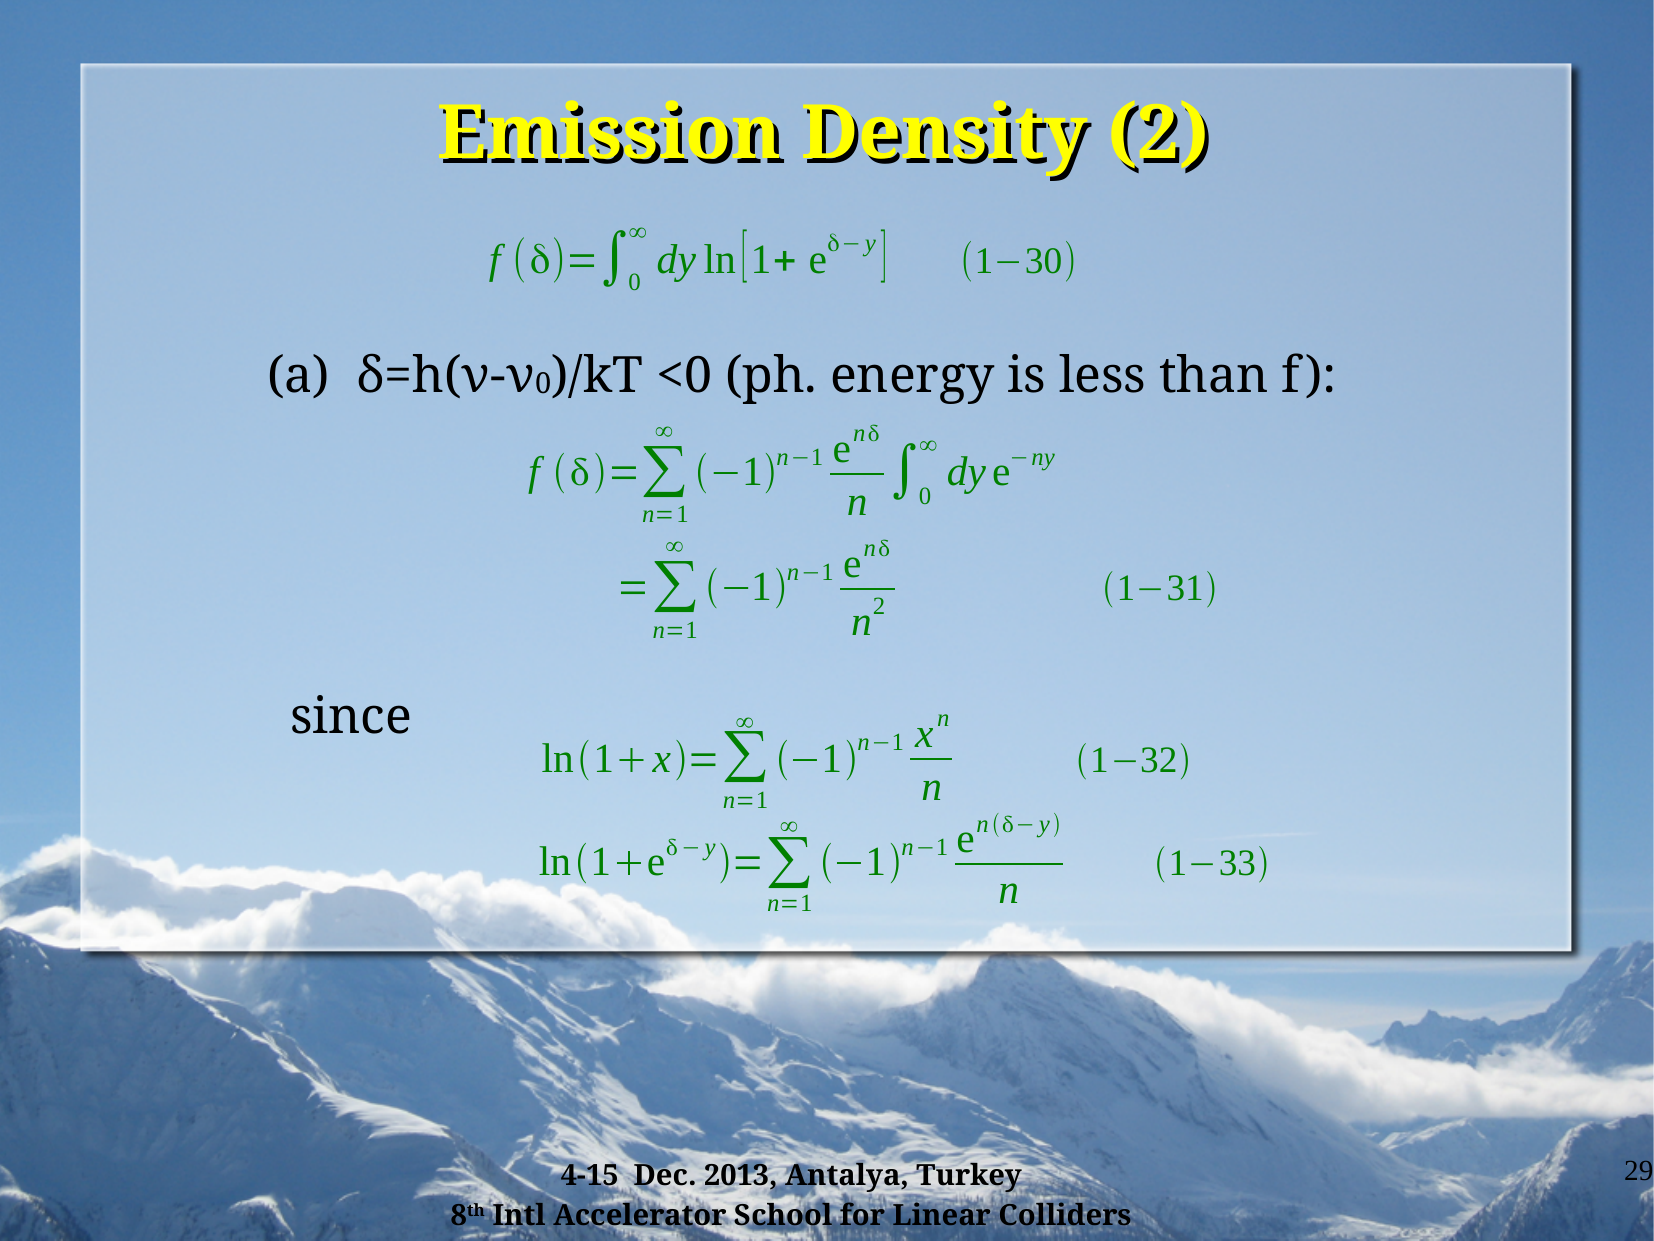

# Emission Density (2)
(a) δ=h(ν-ν0)/kT <0 (ph. energy is less than f):
since
29